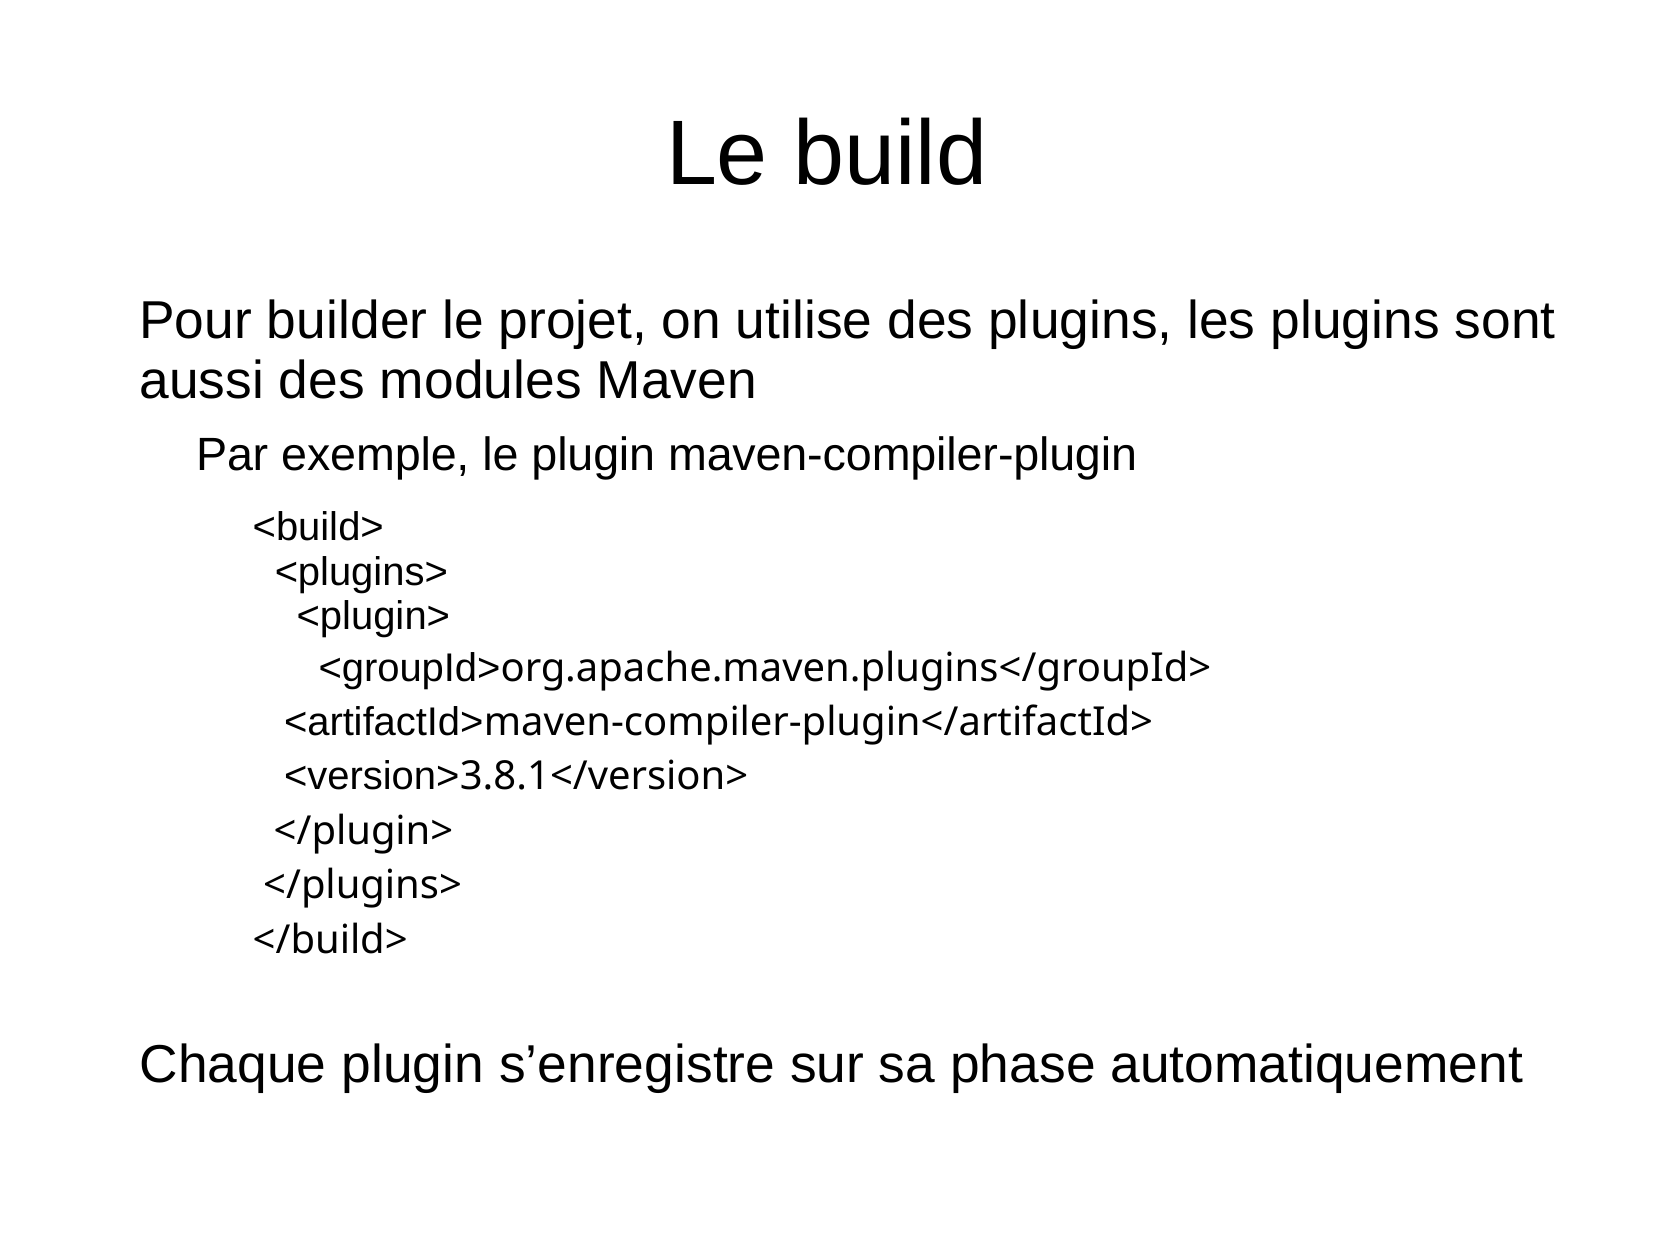

# Le build
Pour builder le projet, on utilise des plugins, les plugins sont aussi des modules Maven
Par exemple, le plugin maven-compiler-plugin
<build>
 <plugins>
 <plugin>
 <groupId>org.apache.maven.plugins</groupId>
 <artifactId>maven-compiler-plugin</artifactId>
 <version>3.8.1</version>
 </plugin>
 </plugins>
</build>
Chaque plugin s’enregistre sur sa phase automatiquement